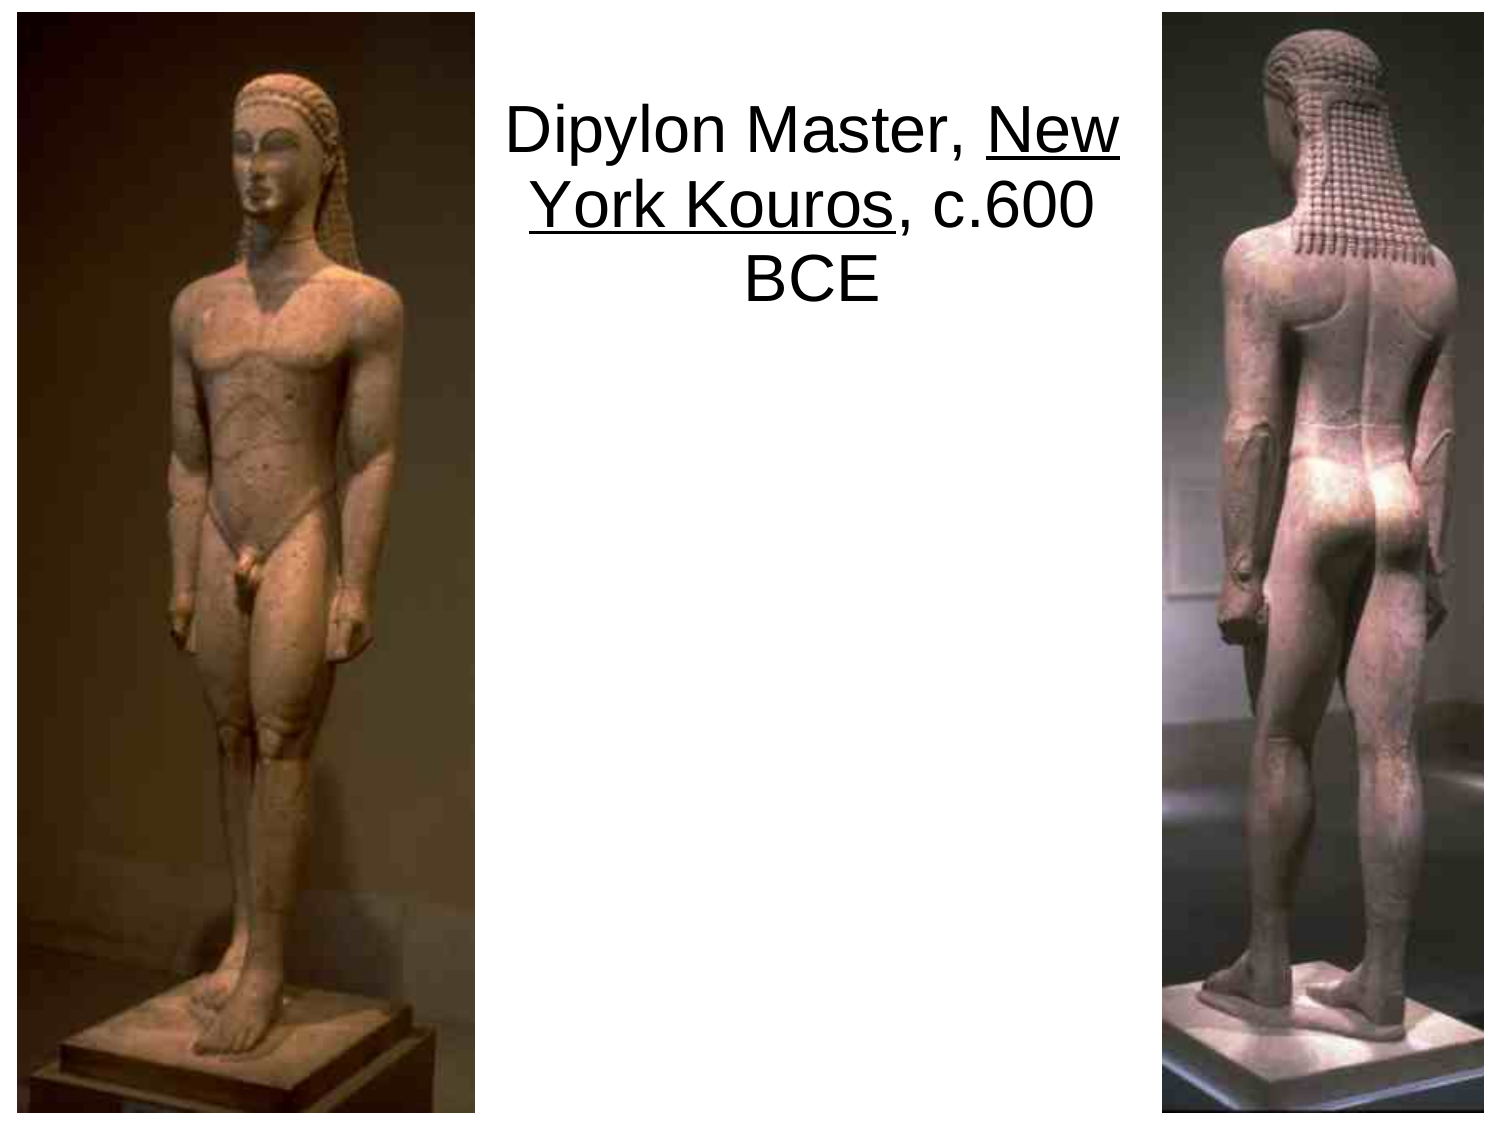

# Dipylon Master, New York Kouros, c.600 BCE